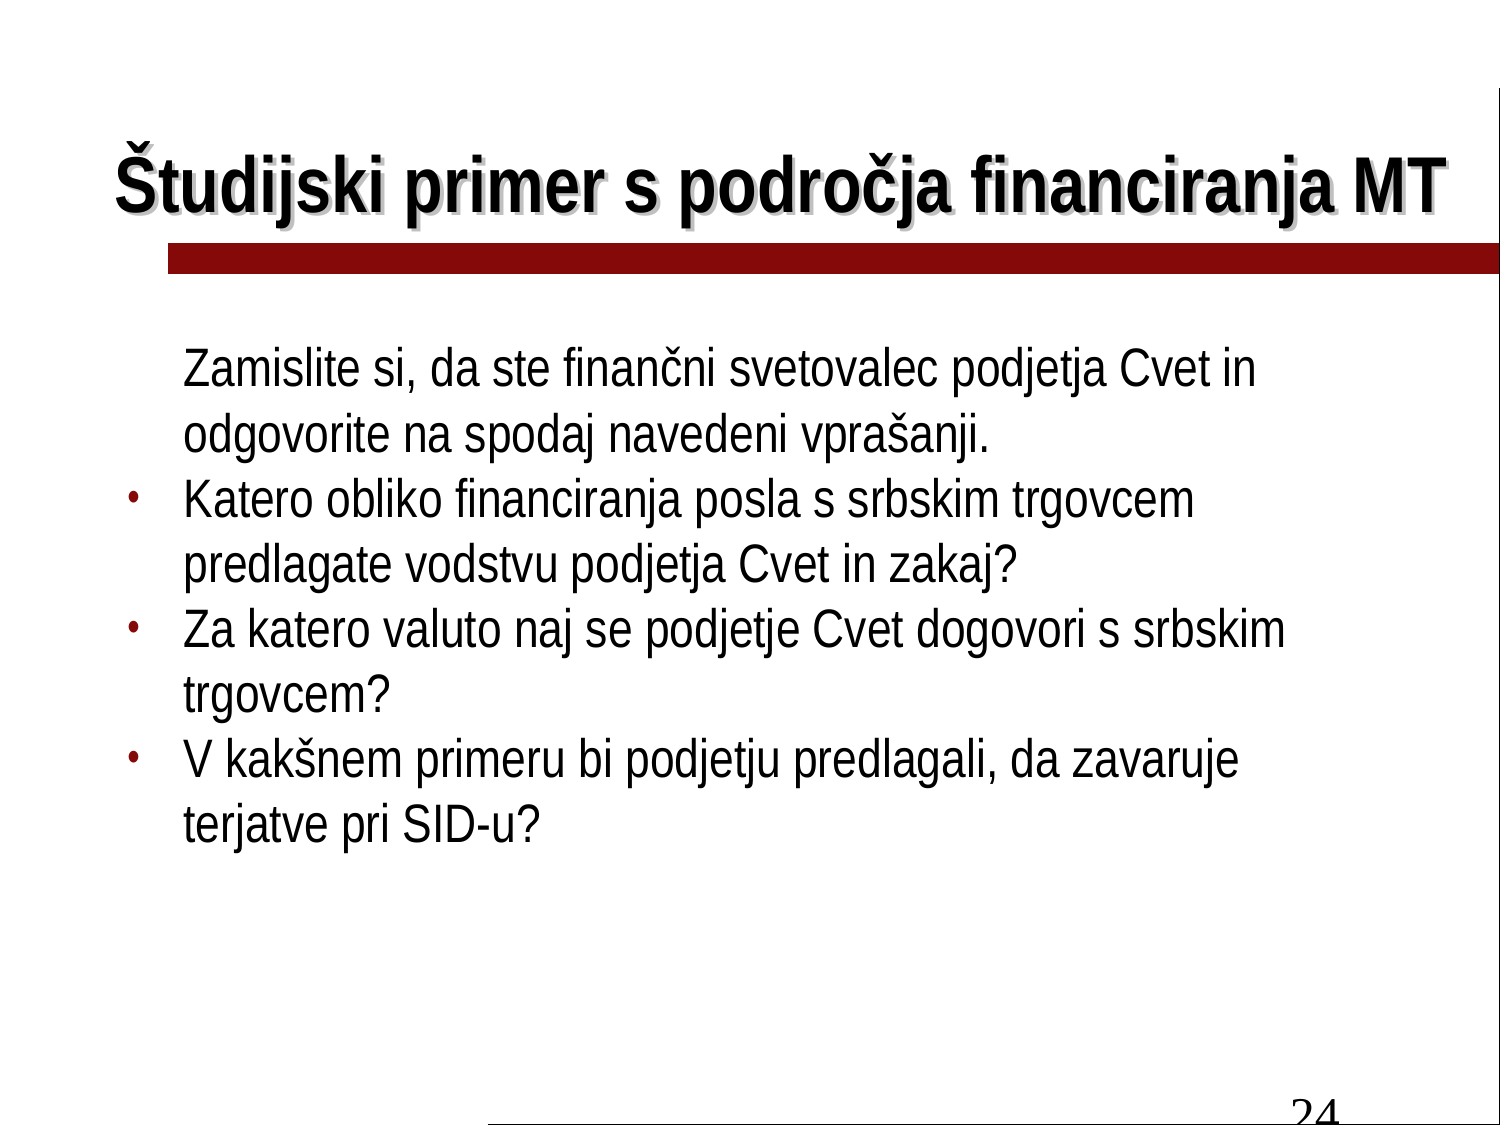

Študijski primer s področja financiranja MT
# Zamislite si, da ste finančni svetovalec podjetja Cvet in odgovorite na spodaj navedeni vprašanji.
Katero obliko financiranja posla s srbskim trgovcem predlagate vodstvu podjetja Cvet in zakaj?
Za katero valuto naj se podjetje Cvet dogovori s srbskim trgovcem?
V kakšnem primeru bi podjetju predlagali, da zavaruje terjatve pri SID-u?
24